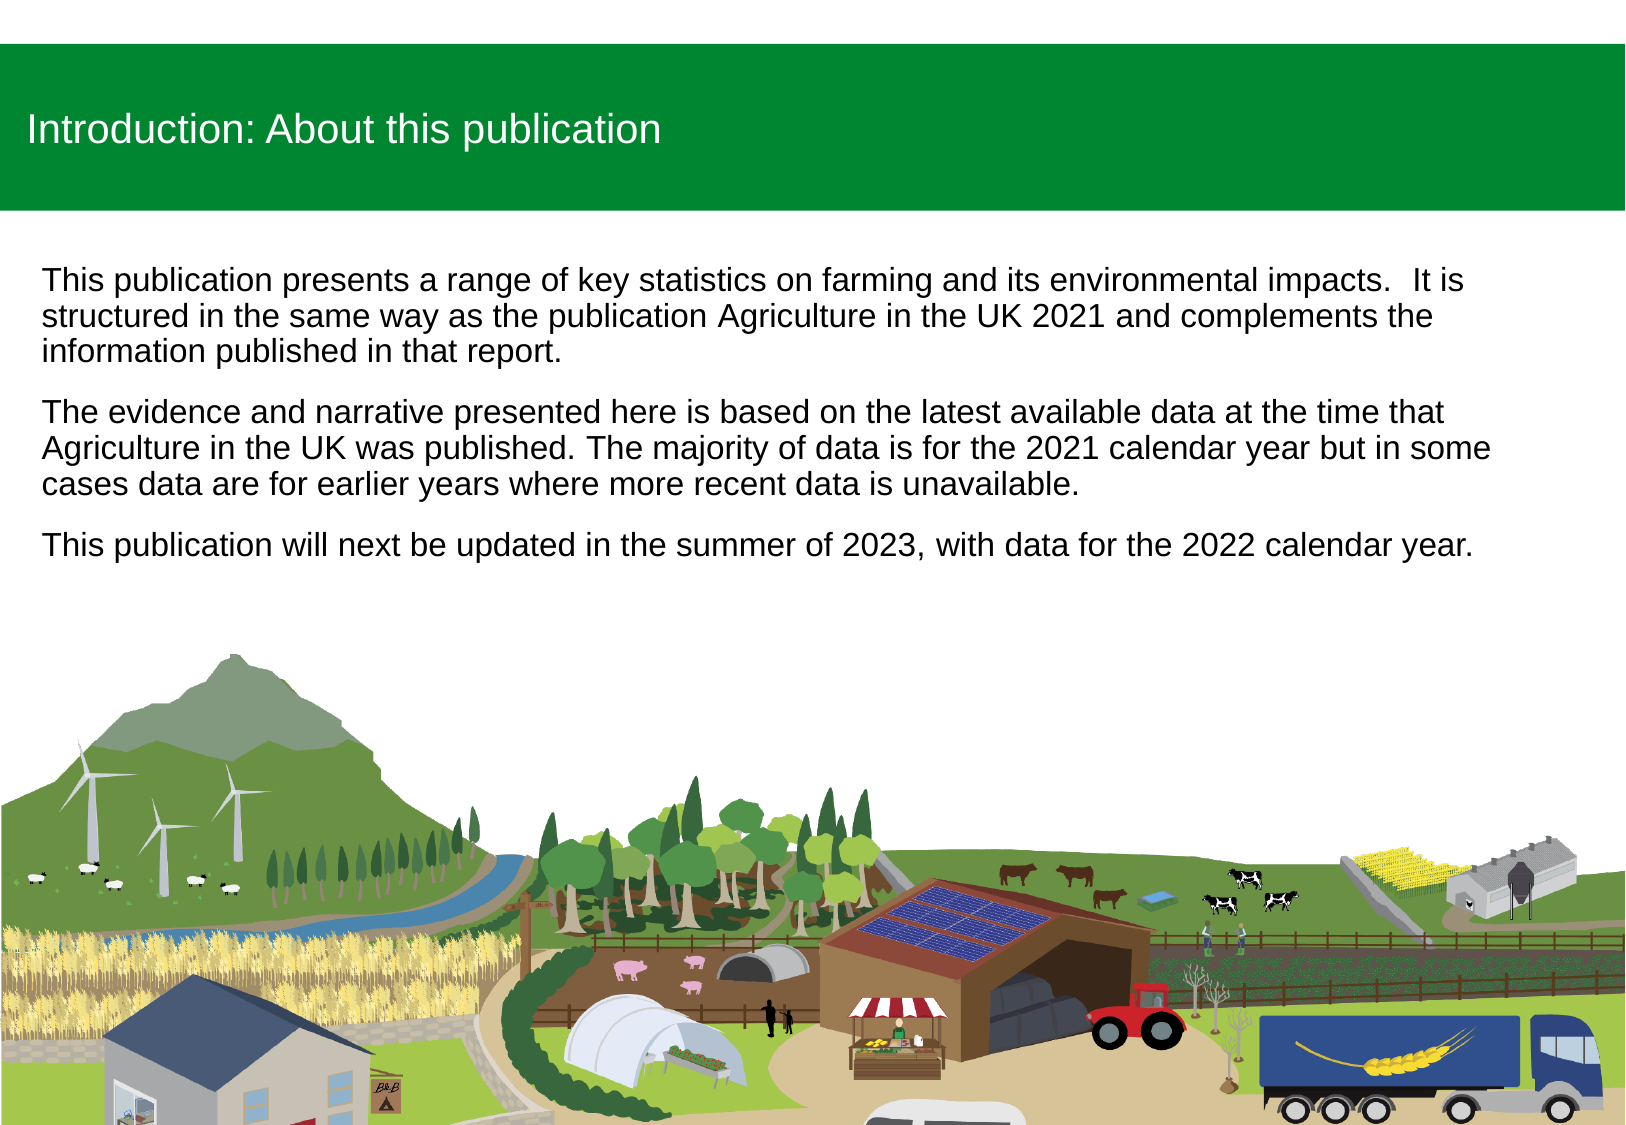

Introduction: About this publication
# Introduction: about this publication
This publication presents a range of key statistics on farming and its environmental impacts.  It is structured in the same way as the publication Agriculture in the UK 2021 and complements the information published in that report.
The evidence and narrative presented here is based on the latest available data at the time that Agriculture in the UK was published. The majority of data is for the 2021 calendar year but in some cases data are for earlier years where more recent data is unavailable.
This publication will next be updated in the summer of 2023, with data for the 2022 calendar year.